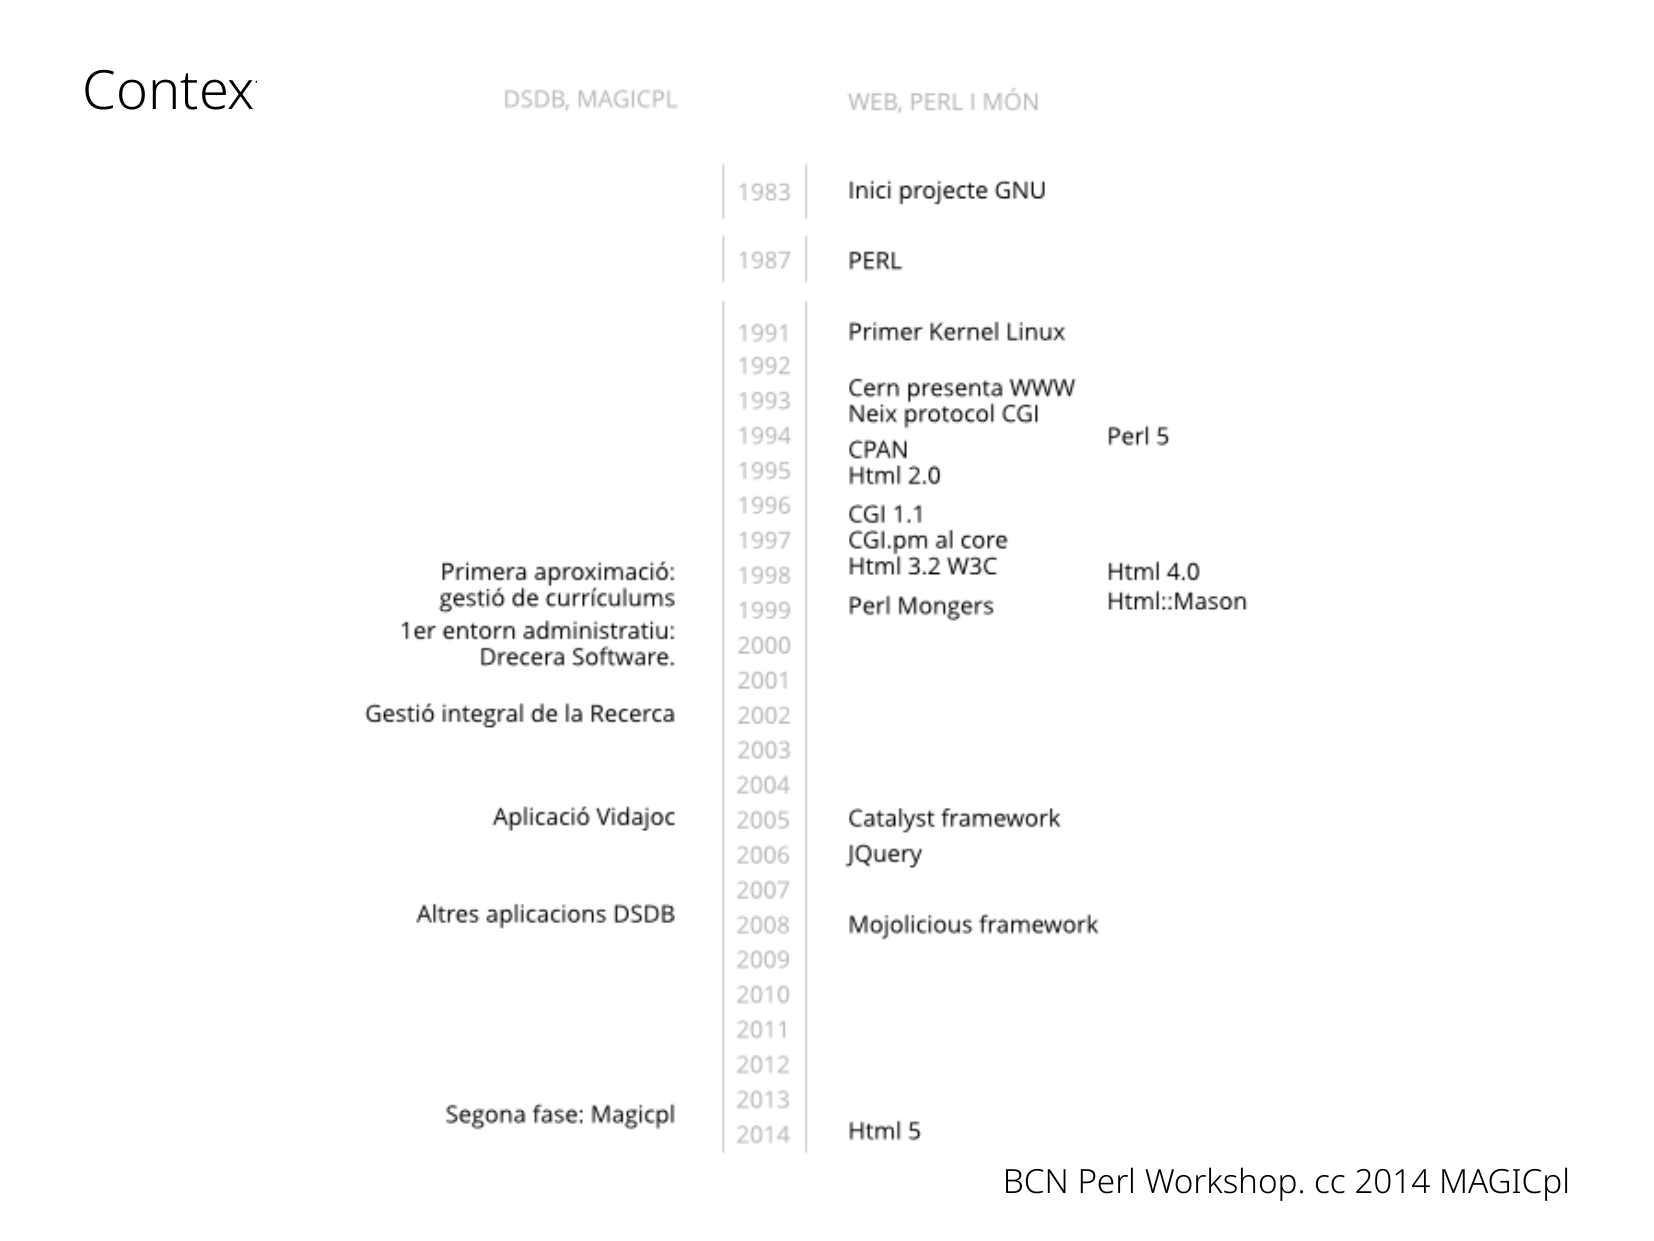

# Context
 BCN Perl Workshop. cc 2014 MAGICpl